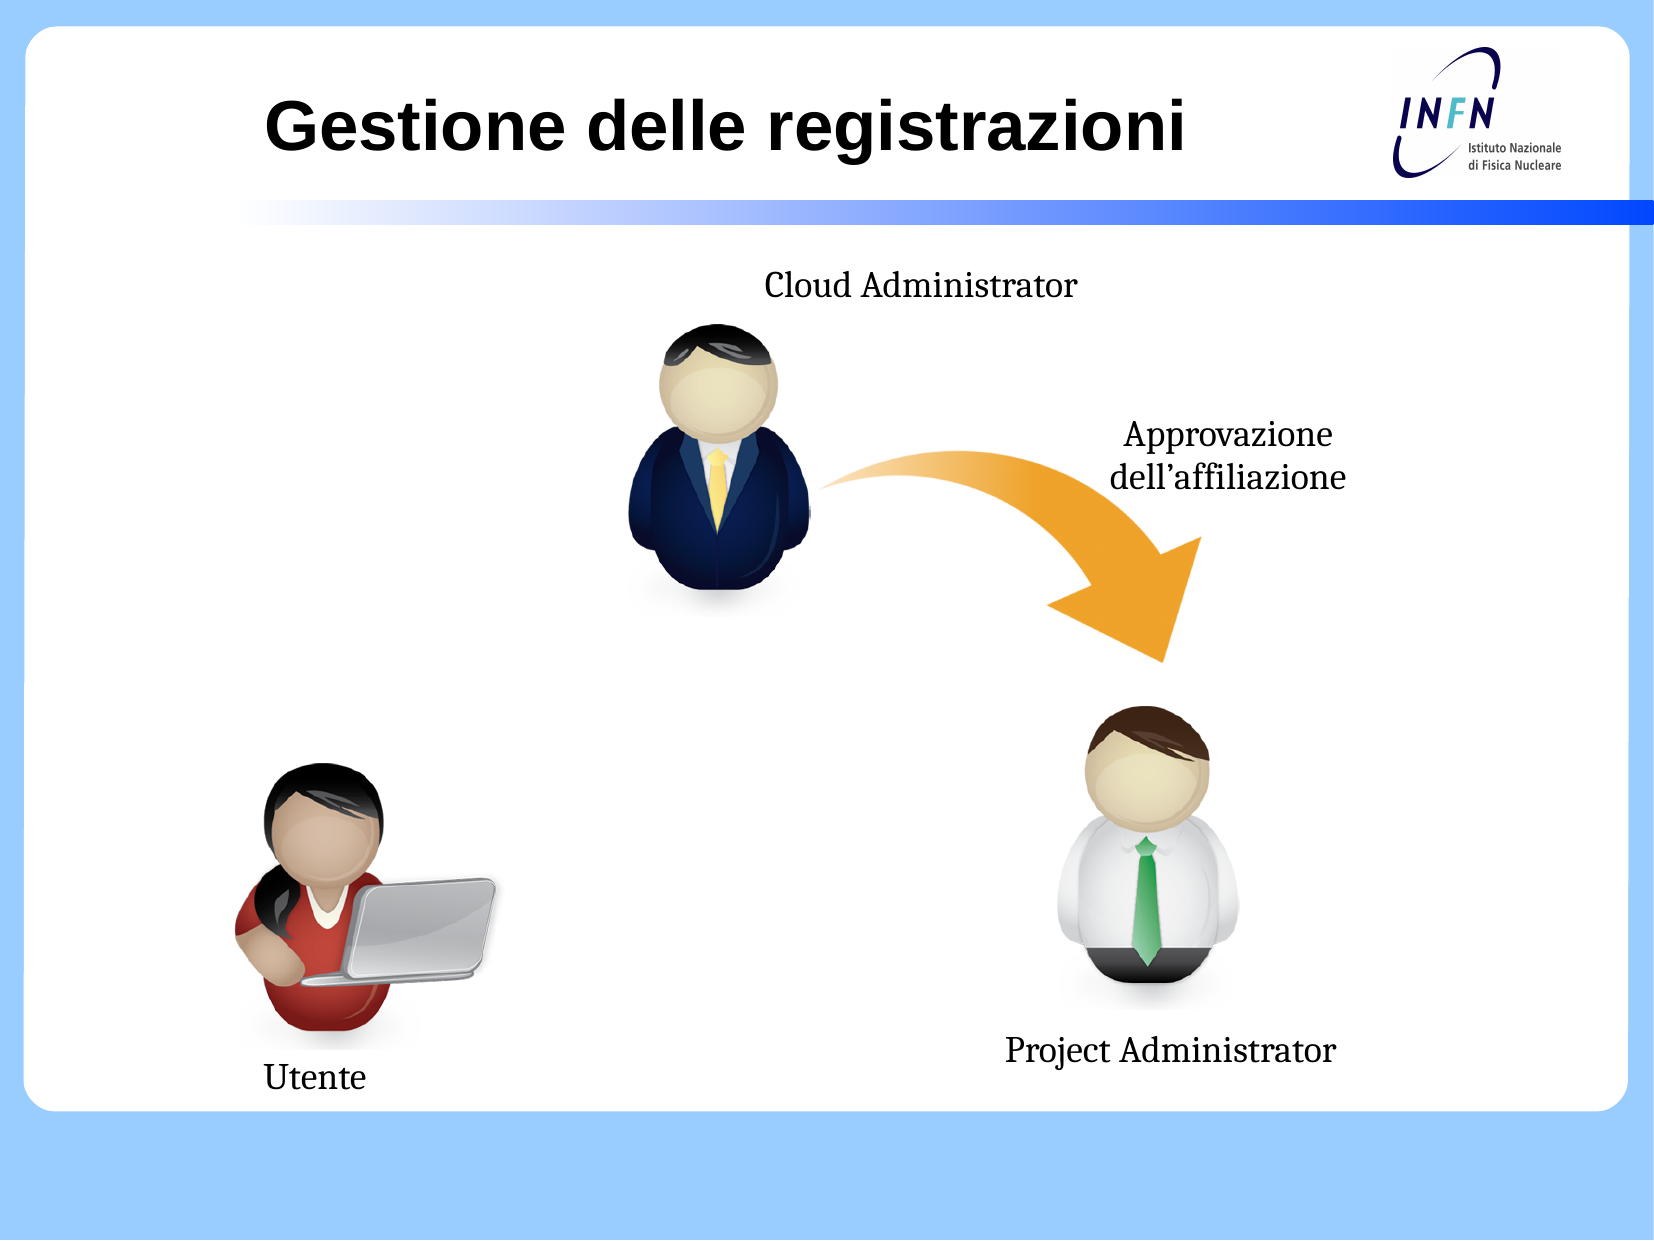

Gestione delle registrazioni
Cloud Administrator
Approvazione
dell’affiliazione
Project Administrator
Utente